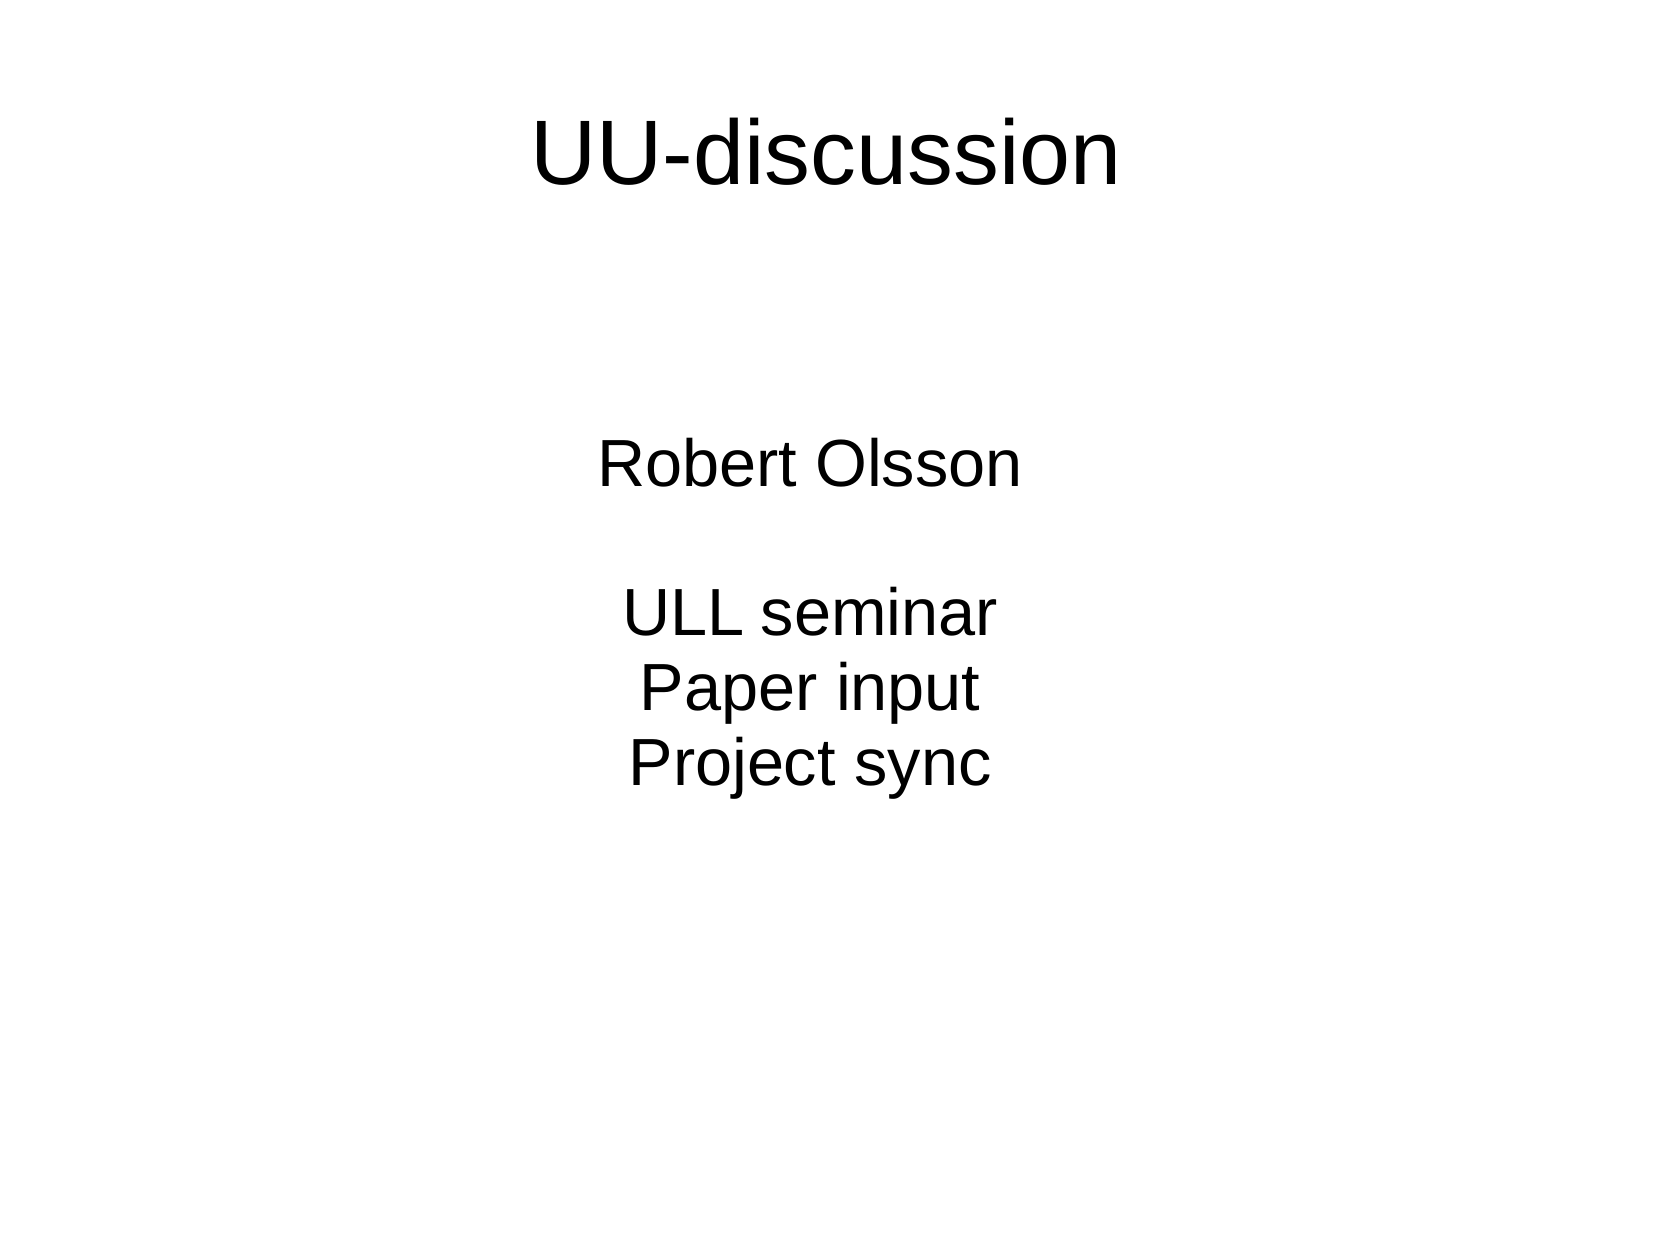

# UU-discussion
Robert Olsson
ULL seminar
Paper input
Project sync